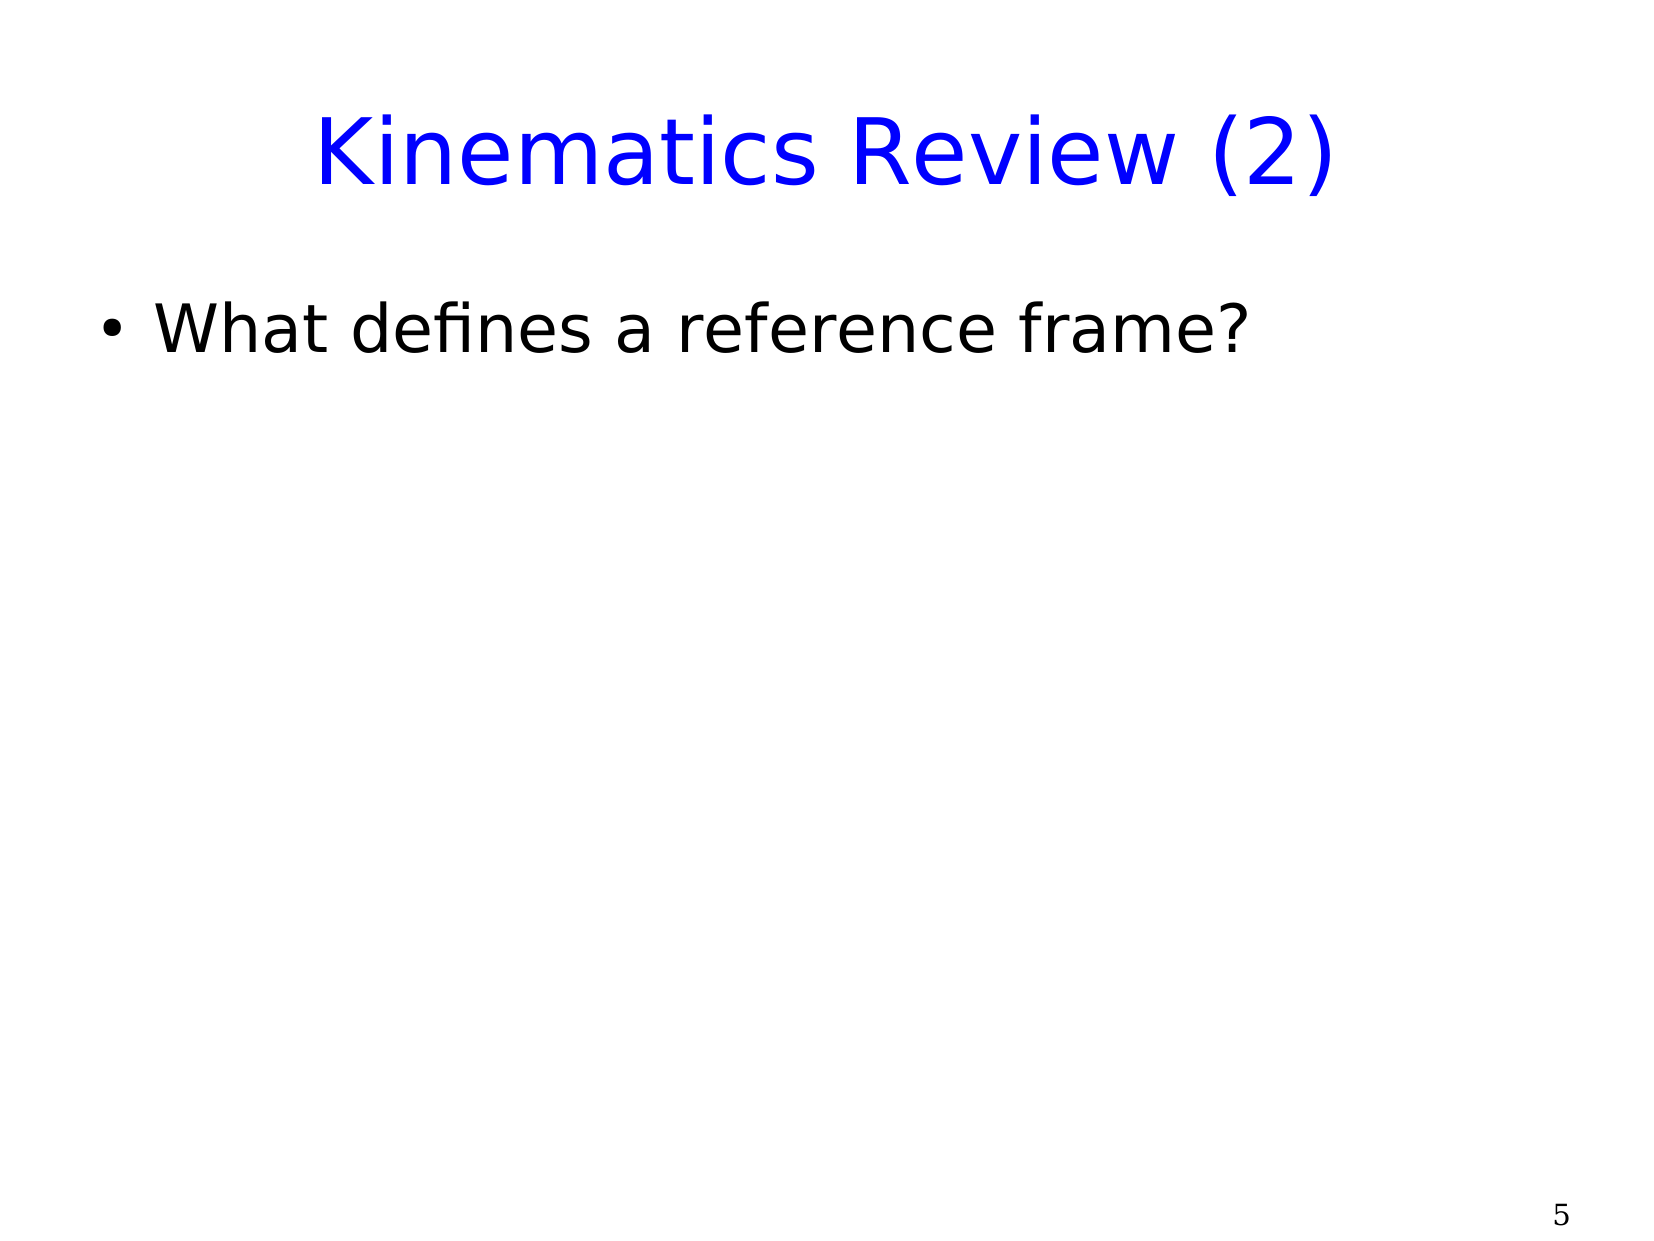

# Kinematics Review (2)
What defines a reference frame?
5